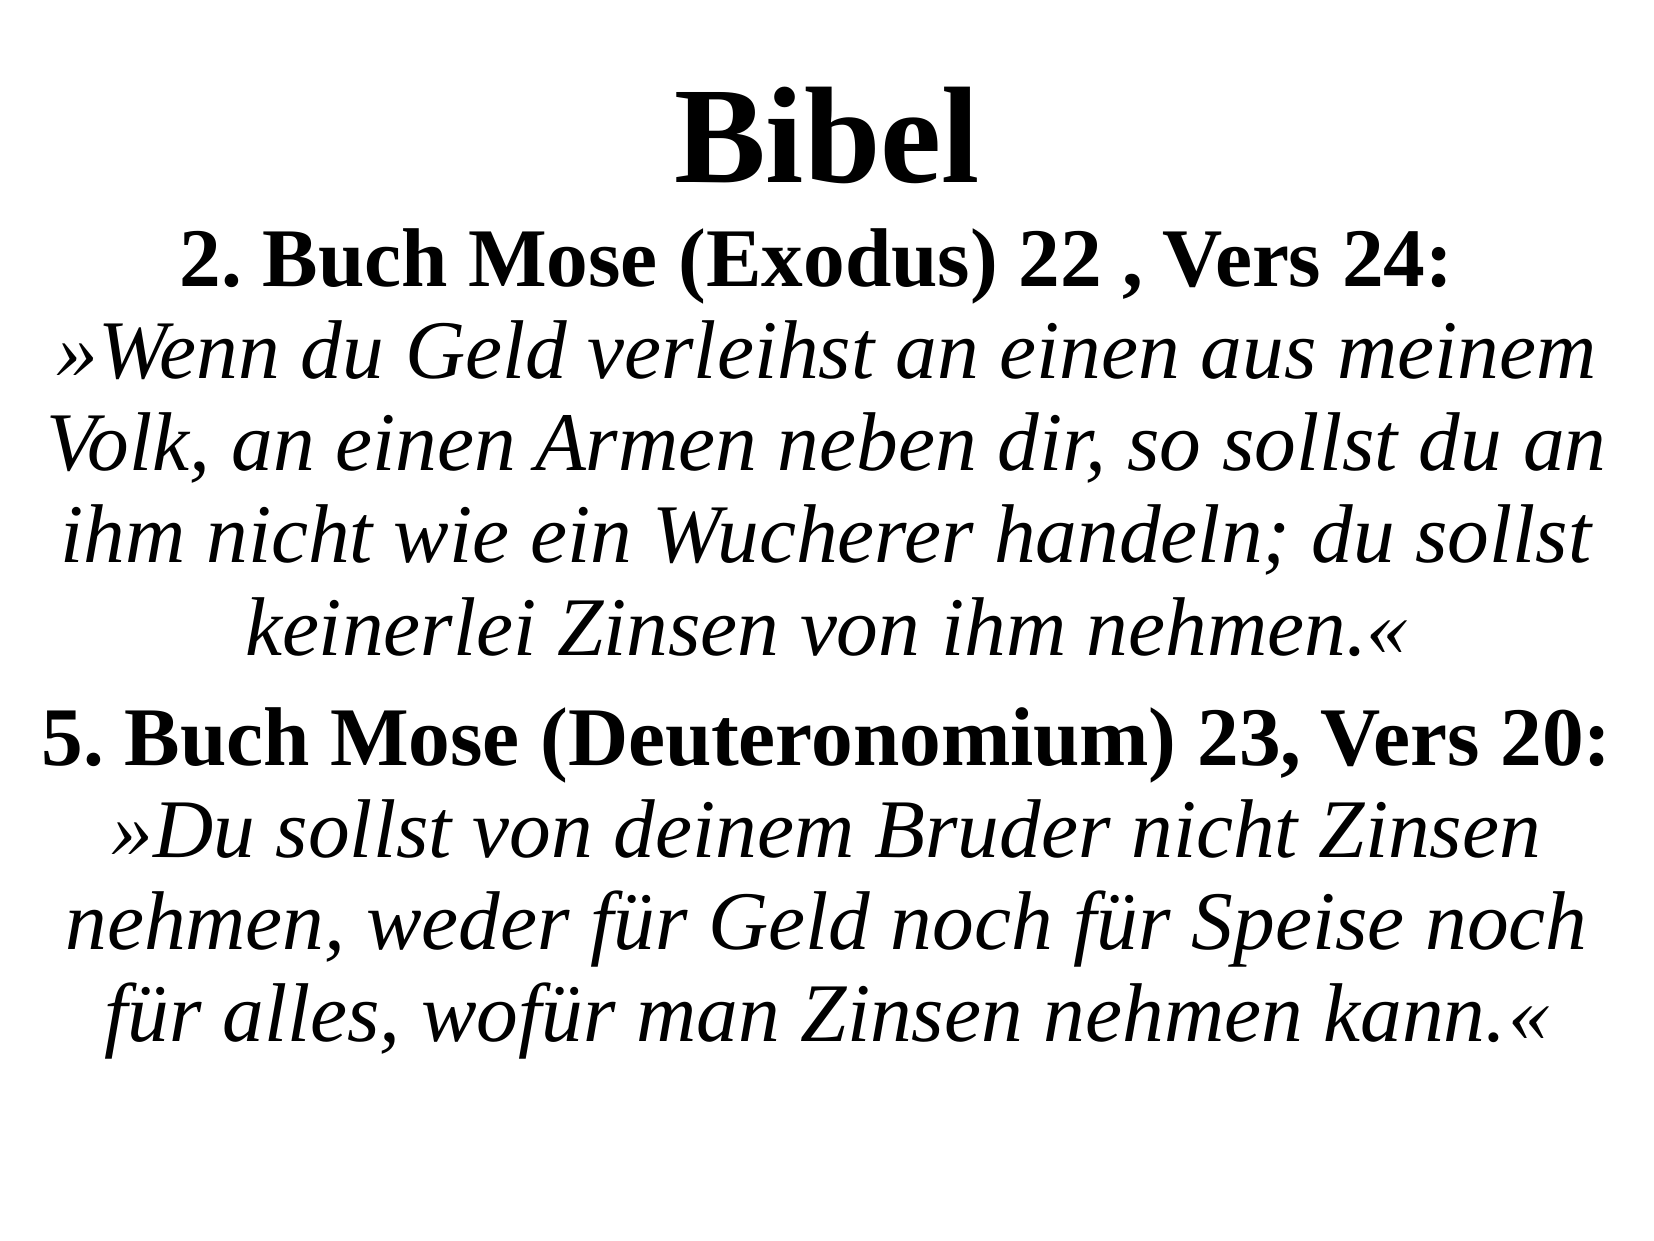

Bibel
2. Buch Mose (Exodus) 22 , Vers 24:
»Wenn du Geld verleihst an einen aus meinem Volk, an einen Armen neben dir, so sollst du an ihm nicht wie ein Wucherer handeln; du sollst keinerlei Zinsen von ihm nehmen.«
5. Buch Mose (Deuteronomium) 23, Vers 20:
»Du sollst von deinem Bruder nicht Zinsen nehmen, weder für Geld noch für Speise noch für alles, wofür man Zinsen nehmen kann.«